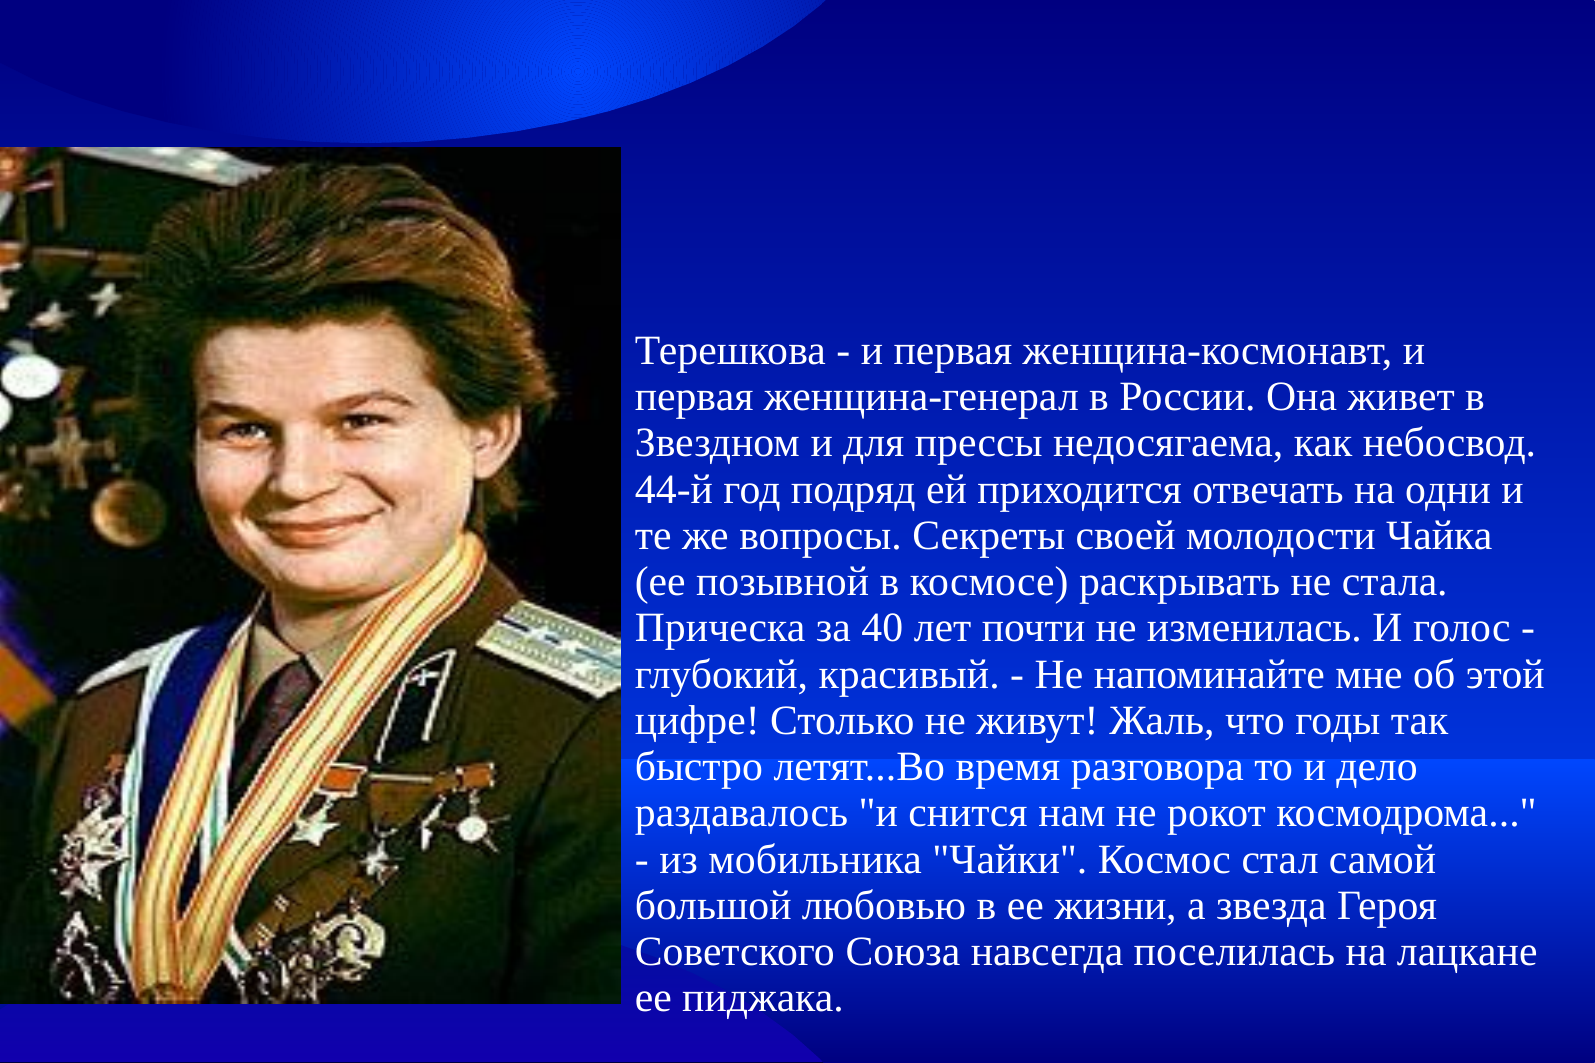

Терешкова - и первая женщина-космонавт, и первая женщина-генерал в России. Она живет в Звездном и для прессы недосягаема, как небосвод. 44-й год подряд ей приходится отвечать на одни и те же вопросы. Секреты своей молодости Чайка (ее позывной в космосе) раскрывать не стала. Прическа за 40 лет почти не изменилась. И голос - глубокий, красивый. - Не напоминайте мне об этой цифре! Столько не живут! Жаль, что годы так быстро летят...Во время разговора то и дело раздавалось "и снится нам не рокот космодрома..." - из мобильника "Чайки". Космос стал самой большой любовью в ее жизни, а звезда Героя Советского Союза навсегда поселилась на лацкане ее пиджака.